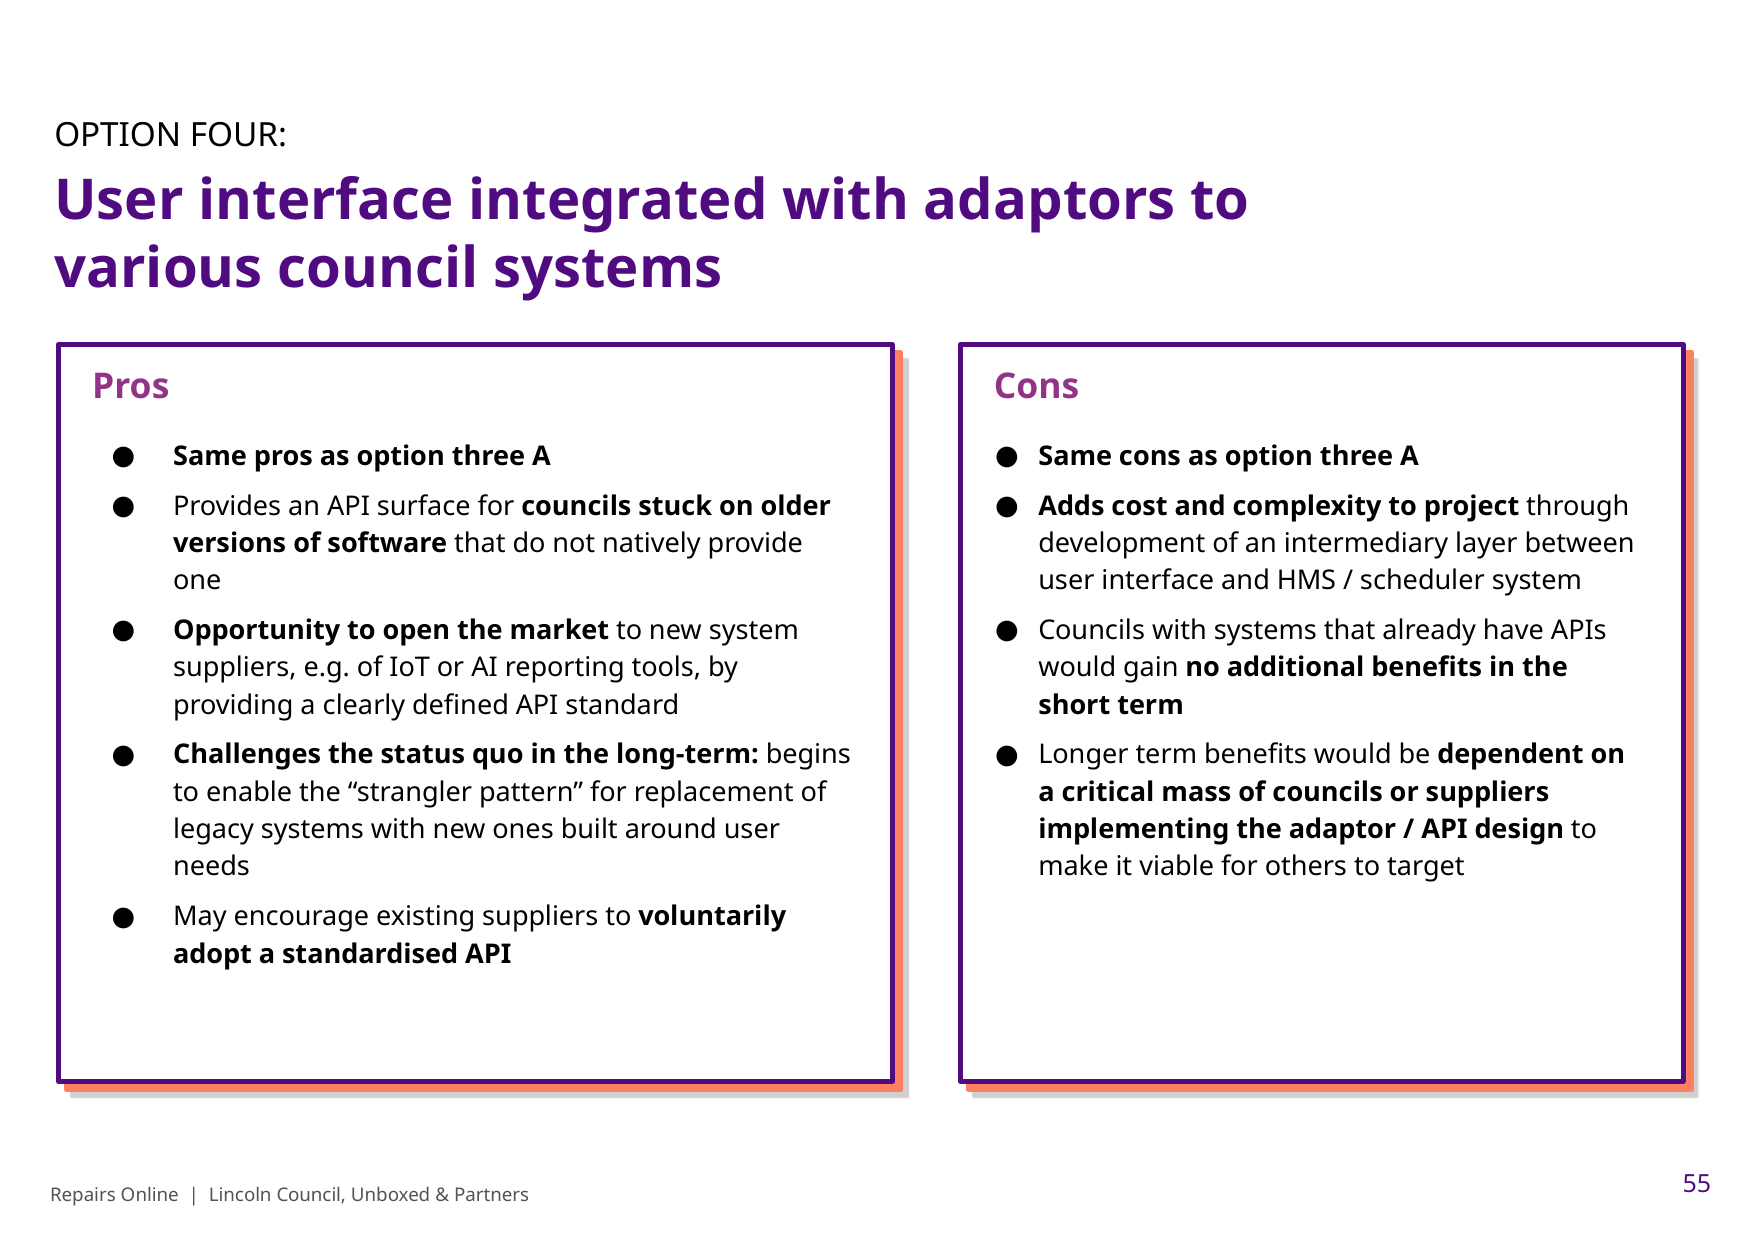

OPTION FOUR:
User interface integrated with adaptors to various council systems
Pros
Same pros as option three A
Provides an API surface for councils stuck on older versions of software that do not natively provide one
Opportunity to open the market to new system suppliers, e.g. of IoT or AI reporting tools, by providing a clearly defined API standard
Challenges the status quo in the long-term: begins to enable the “strangler pattern” for replacement of legacy systems with new ones built around user needs
May encourage existing suppliers to voluntarily adopt a standardised API
Cons
Same cons as option three A
Adds cost and complexity to project through development of an intermediary layer between user interface and HMS / scheduler system
Councils with systems that already have APIs would gain no additional benefits in the short term
Longer term benefits would be dependent on a critical mass of councils or suppliers implementing the adaptor / API design to make it viable for others to target